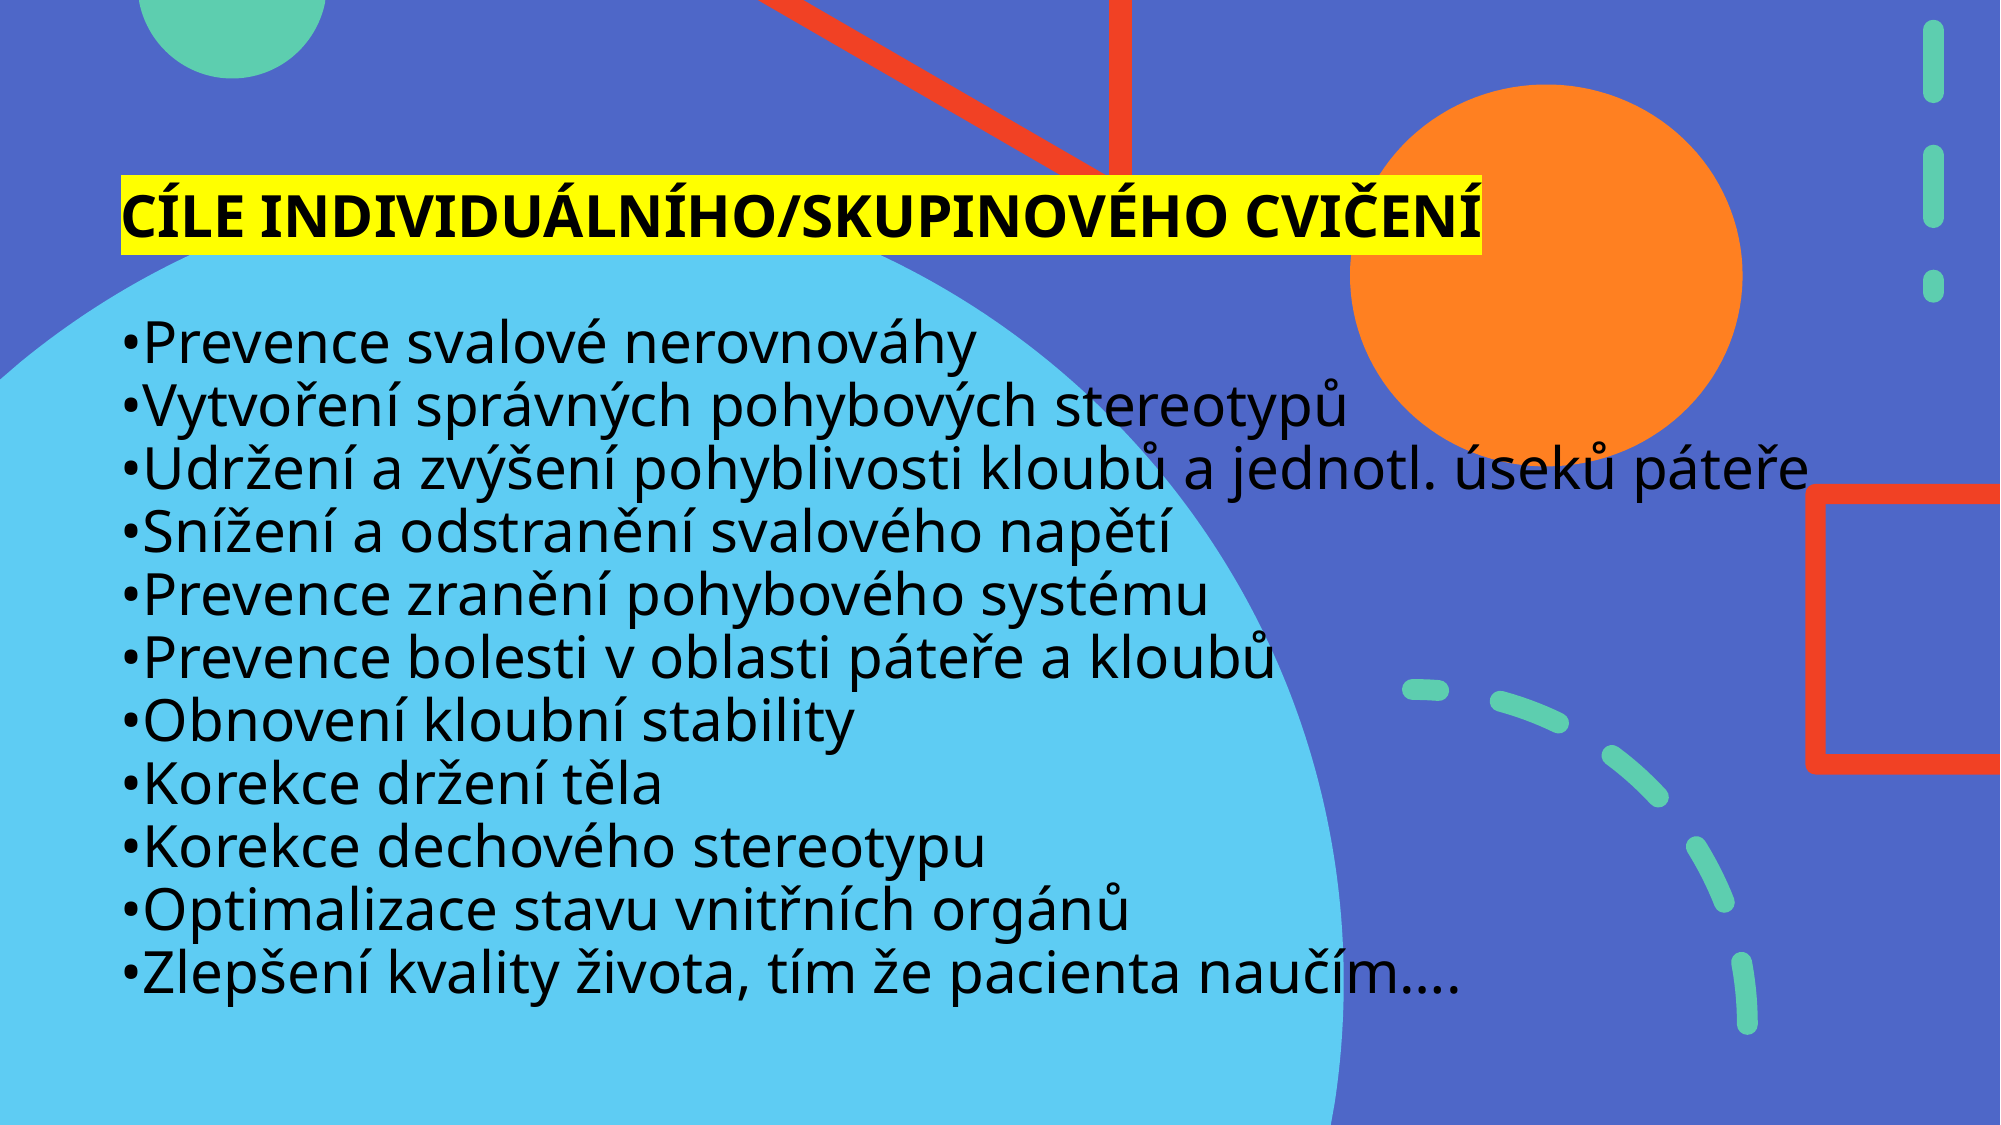

# CÍLE INDIVIDUÁLNÍHO/SKUPINOVÉHO CVIČENÍ •Prevence svalové nerovnováhy
•Vytvoření správných pohybových stereotypů
•Udržení a zvýšení pohyblivosti kloubů a jednotl. úseků páteře
•Snížení a odstranění svalového napětí
•Prevence zranění pohybového systému
•Prevence bolesti v oblasti páteře a kloubů
•Obnovení kloubní stability
•Korekce držení těla
•Korekce dechového stereotypu
•Optimalizace stavu vnitřních orgánů
•Zlepšení kvality života, tím že pacienta naučím….